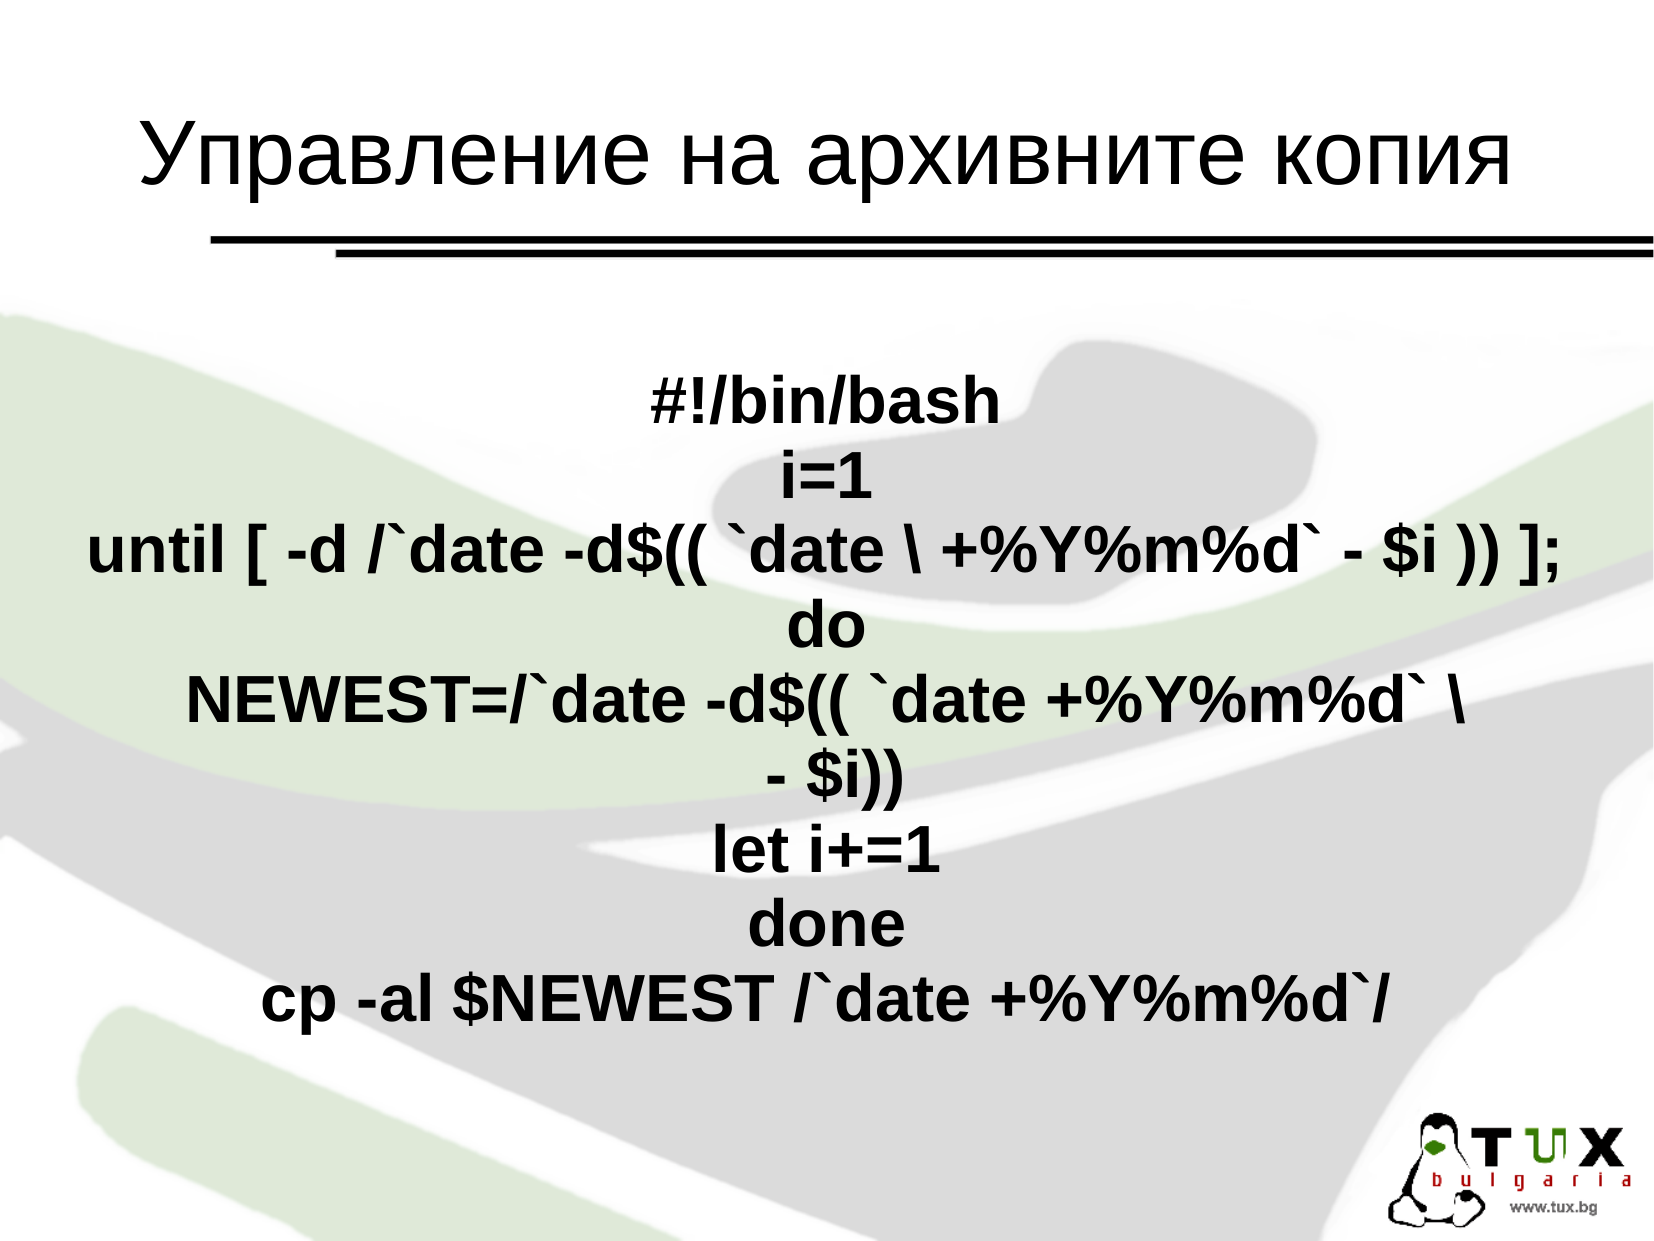

# Управлениe на архивните копия
#!/bin/bash
i=1
until [ -d /`date -d$(( `date \ +%Y%m%d` - $i )) ]; do
NEWEST=/`date -d$(( `date +%Y%m%d` \
 - $i))
let i+=1
done
cp -al $NEWEST /`date +%Y%m%d`/